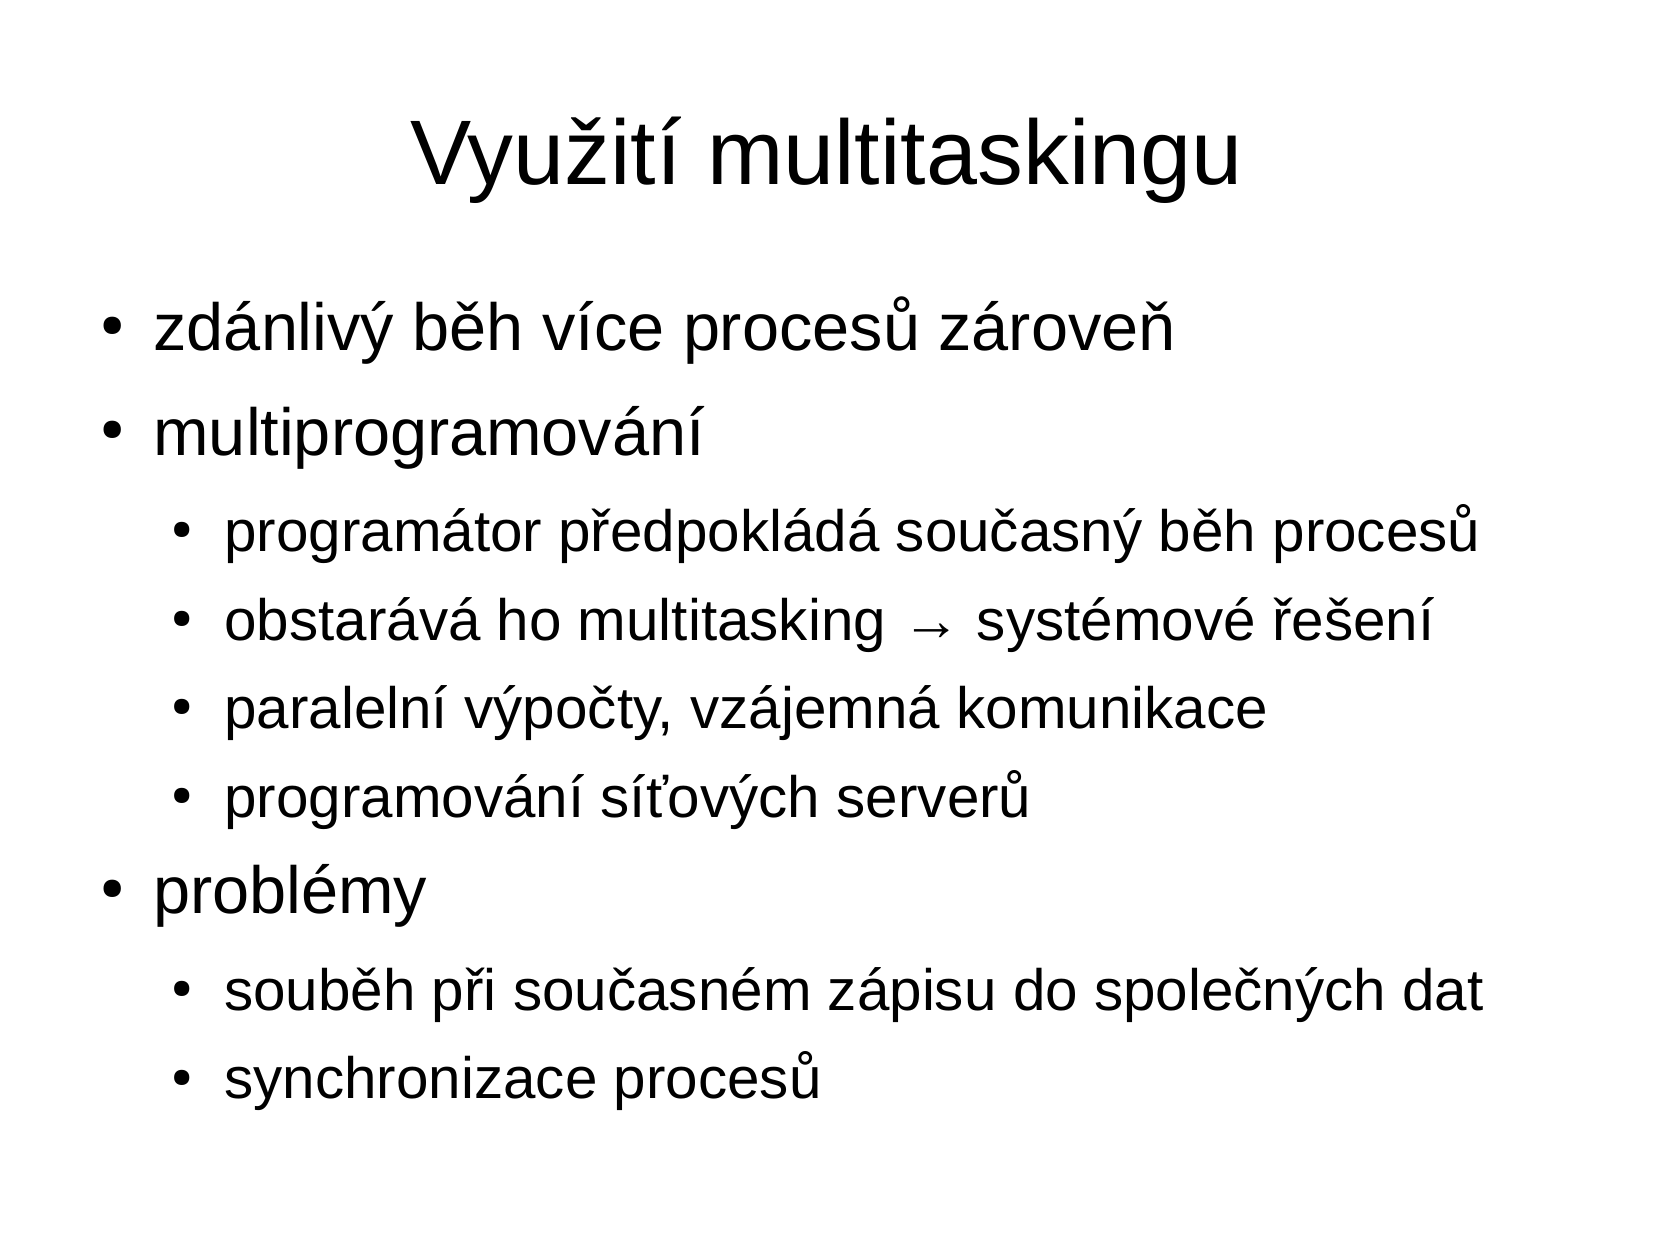

# Využití multitaskingu
zdánlivý běh více procesů zároveň
multiprogramování
programátor předpokládá současný běh procesů
obstarává ho multitasking → systémové řešení
paralelní výpočty, vzájemná komunikace
programování síťových serverů
problémy
souběh při současném zápisu do společných dat
synchronizace procesů